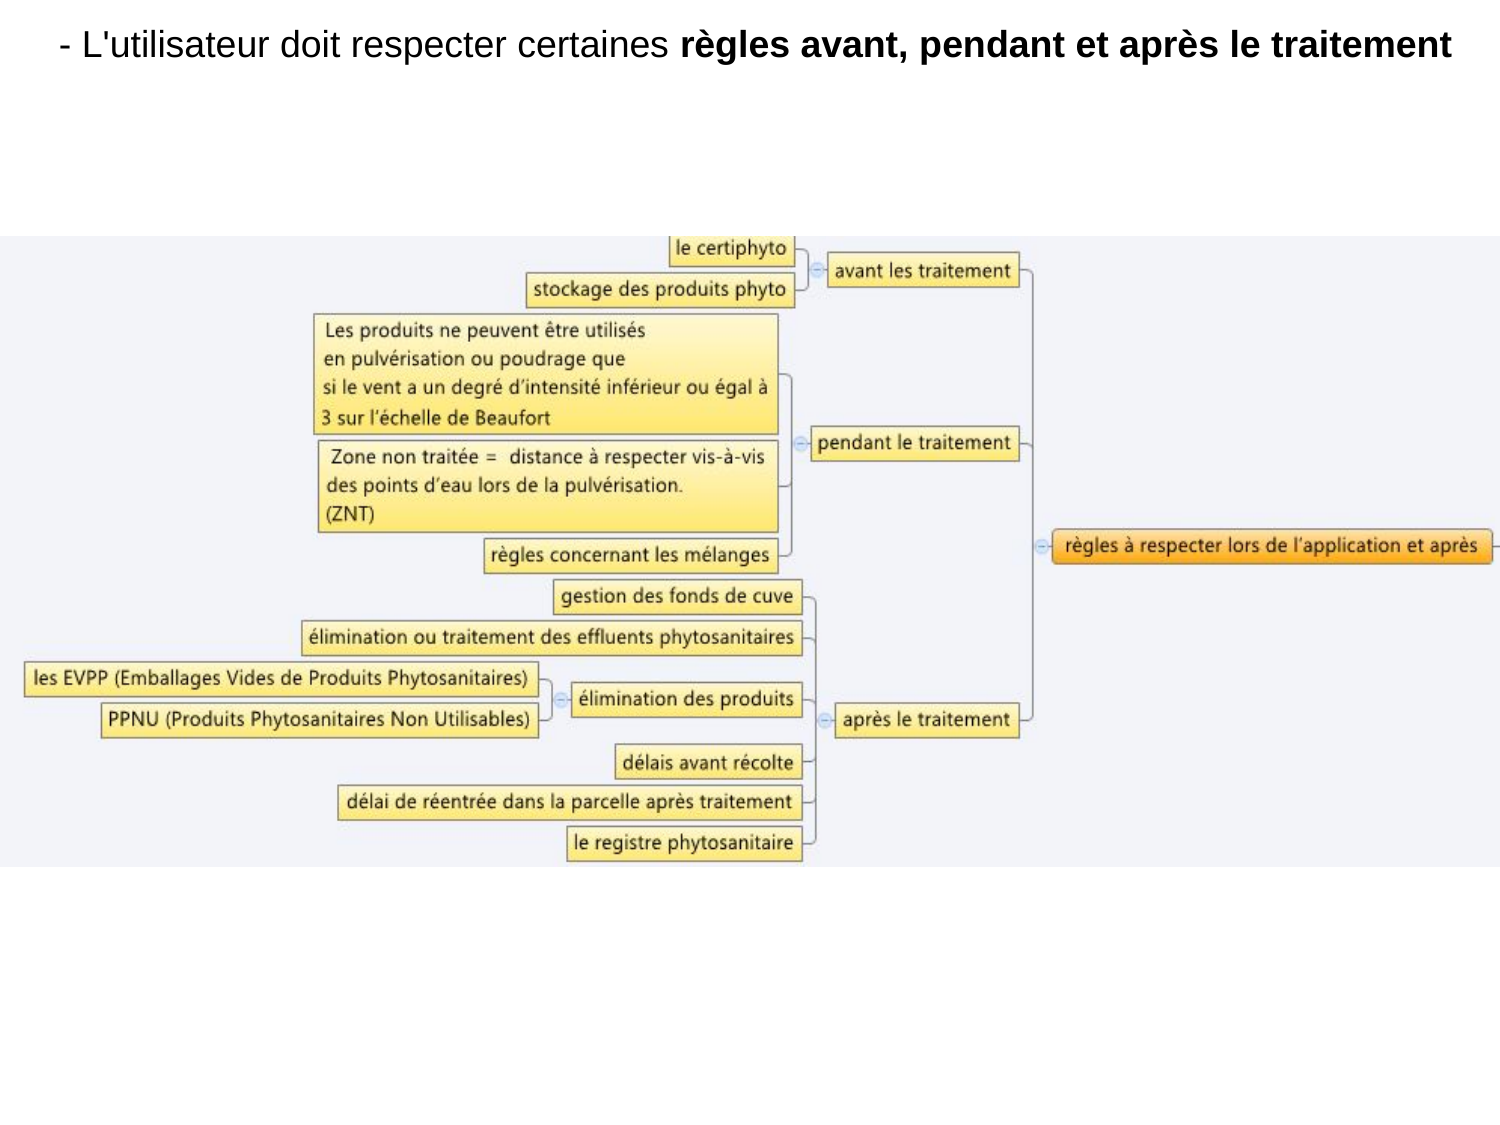

# - L'utilisateur doit respecter certaines règles avant, pendant et après le traitement